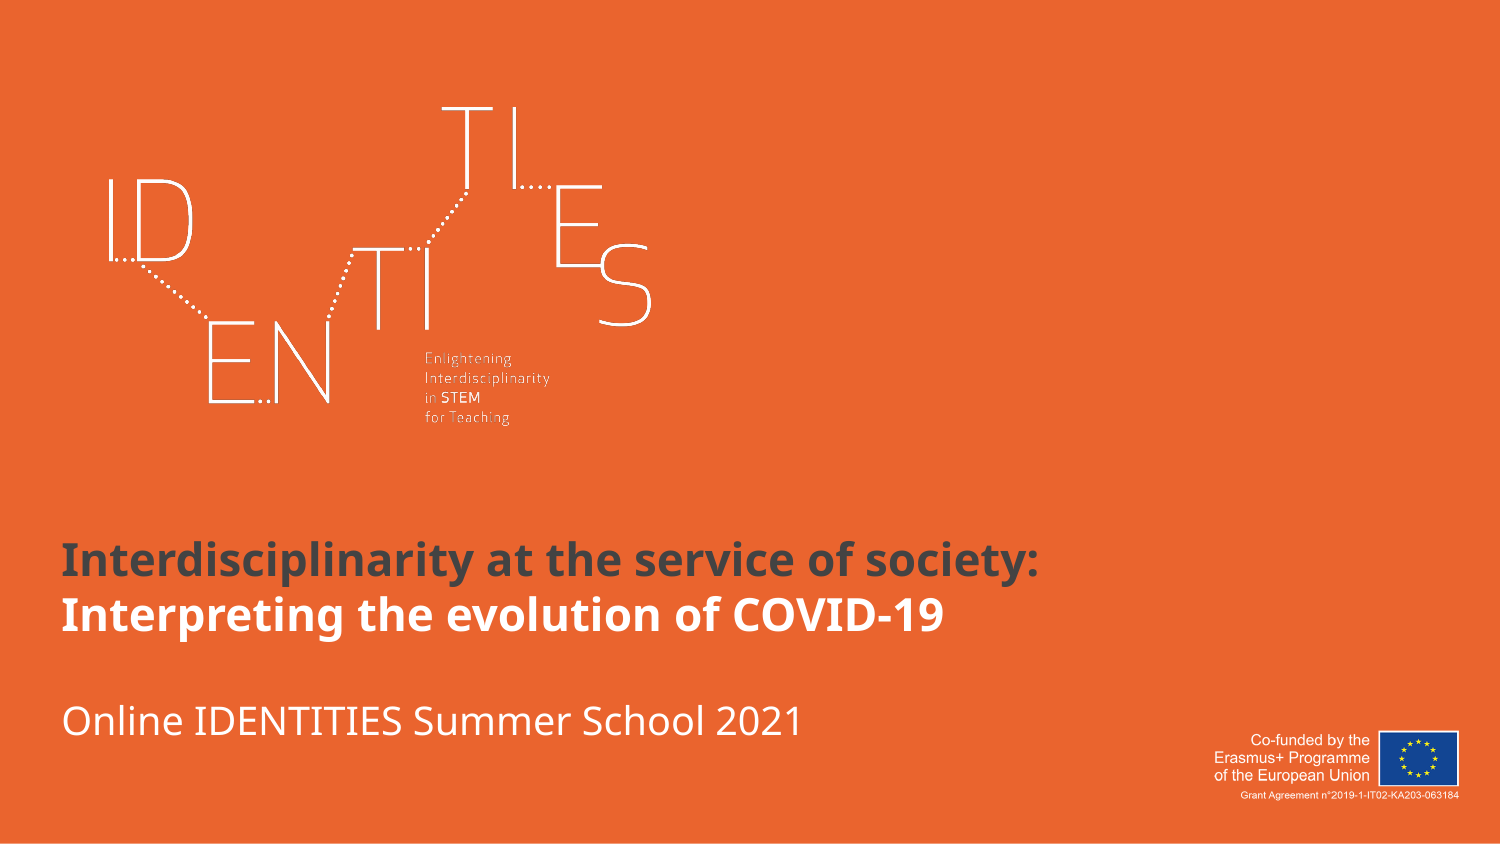

Interdisciplinarity at the service of society:
Interpreting the evolution of COVID-19
Online IDENTITIES Summer School 2021